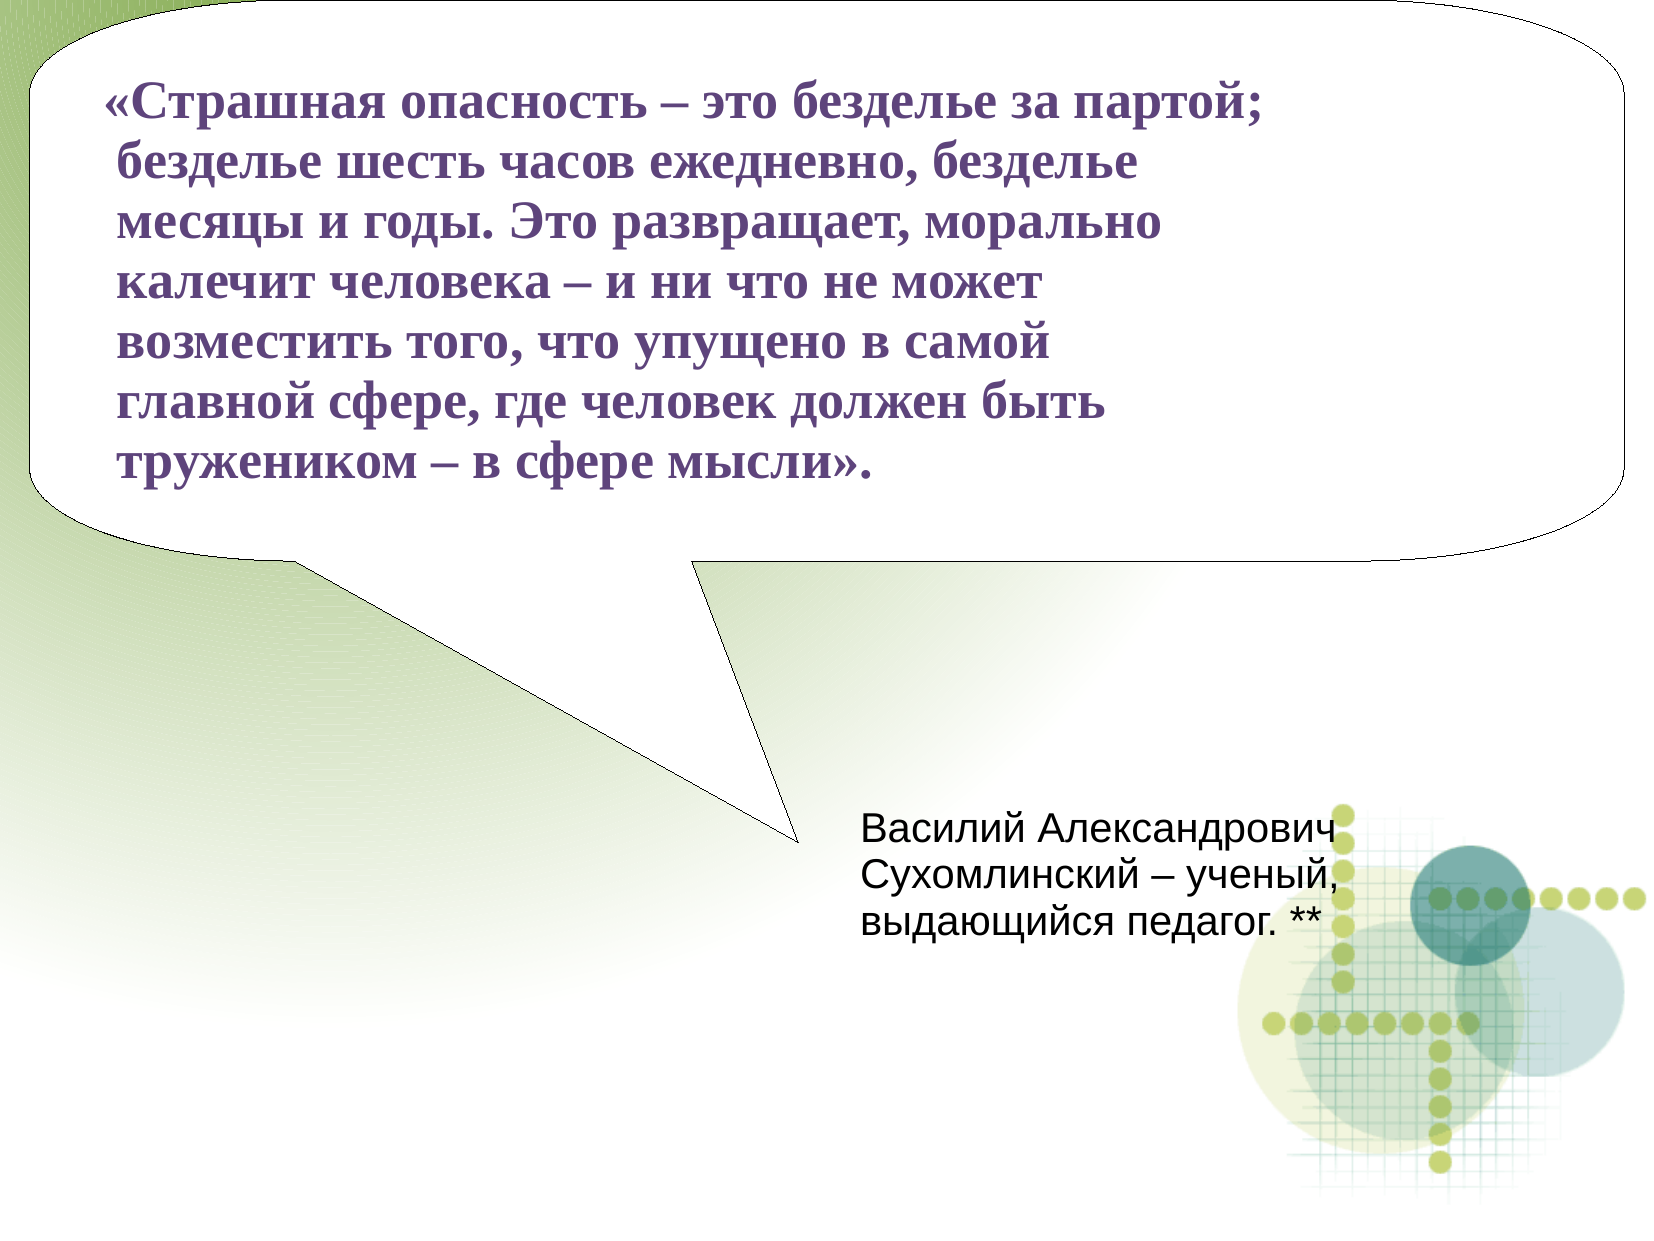

«Страшная опасность – это безделье за партой;
 безделье шесть часов ежедневно, безделье
 месяцы и годы. Это развращает, морально
 калечит человека – и ни что не может
 возместить того, что упущено в самой
 главной сфере, где человек должен быть
 тружеником – в сфере мысли».
Василий Александрович Сухомлинский – ученый, выдающийся педагог. **